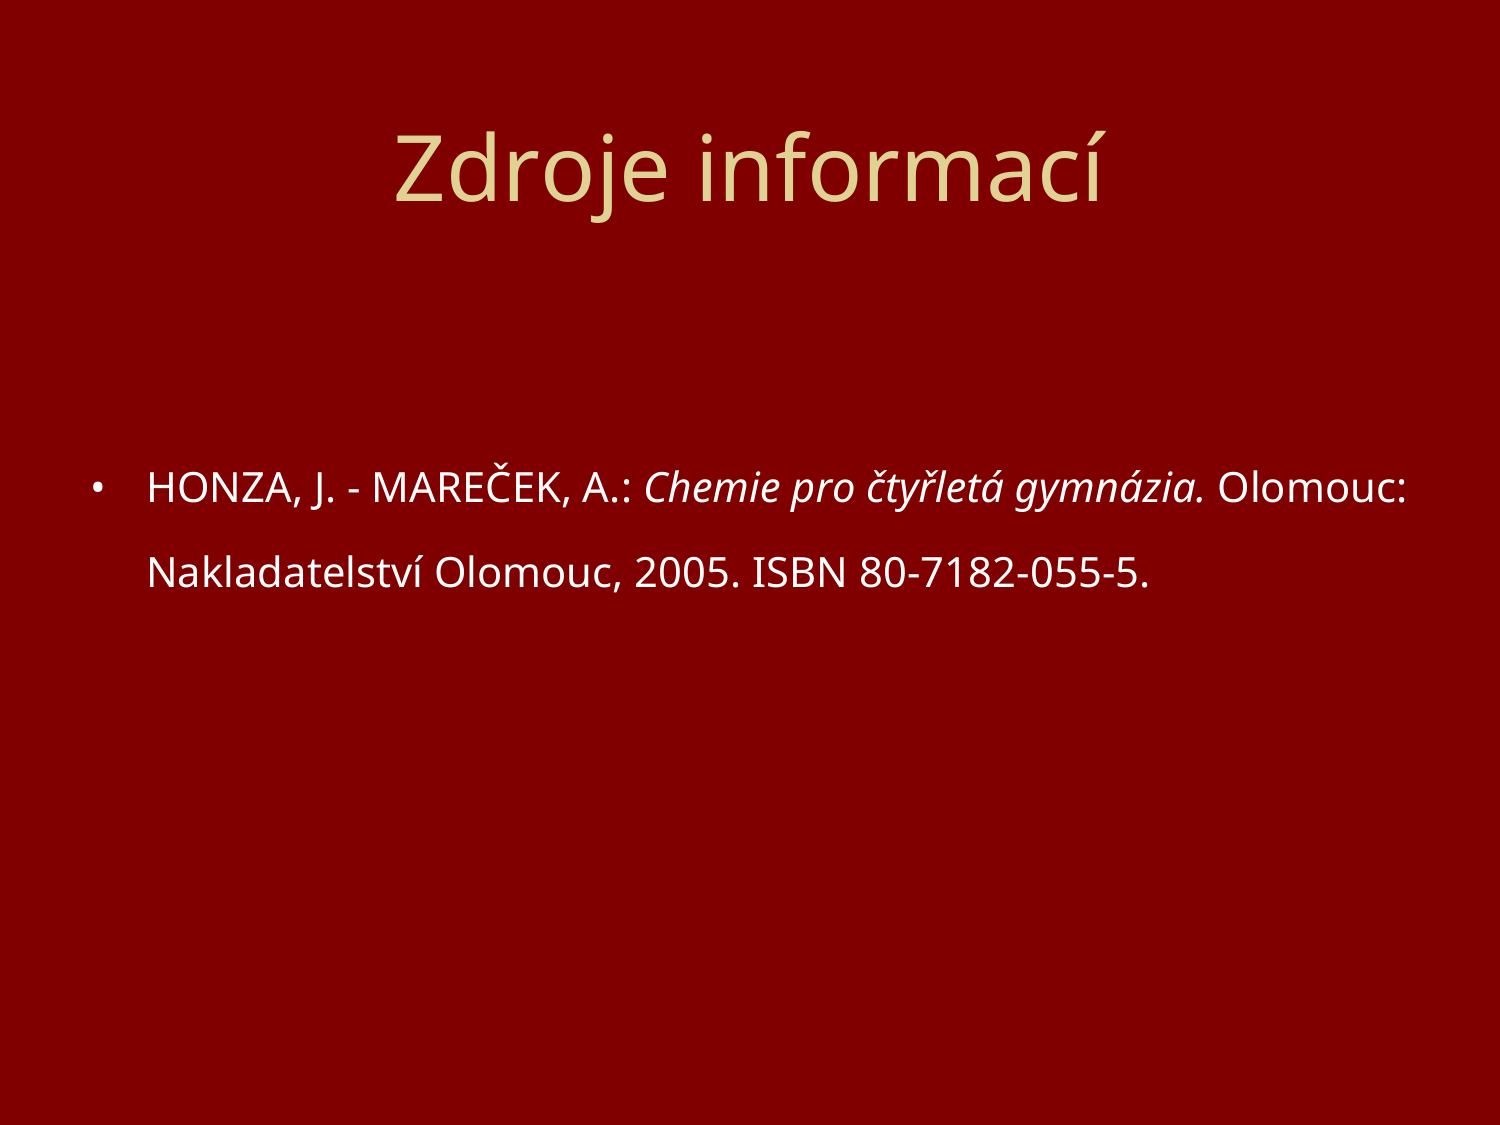

# Zdroje informací
HONZA, J. - MAREČEK, A.: Chemie pro čtyřletá gymnázia. Olomouc: Nakladatelství Olomouc, 2005. ISBN 80-7182-055-5.